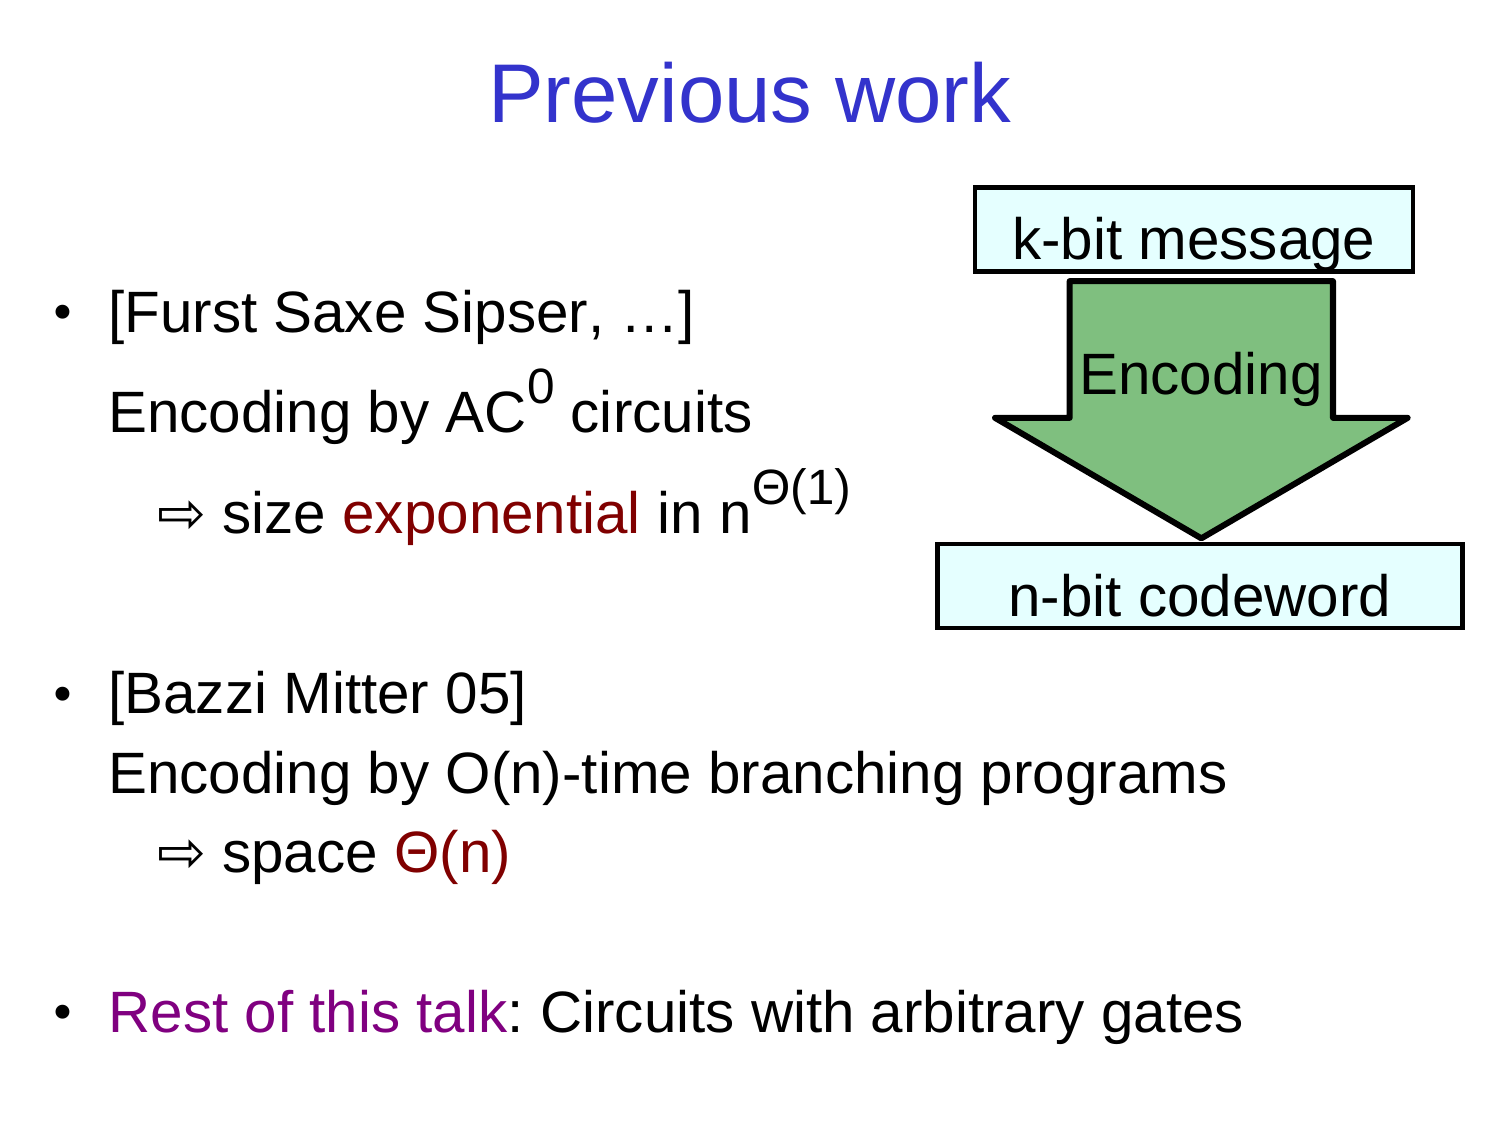

Previous work
# [Furst Saxe Sipser, …]
Encoding by AC0 circuits
 ⇨ size exponential in nΘ(1)
[Bazzi Mitter 05]
Encoding by O(n)-time branching programs
 ⇨ space Θ(n)
Rest of this talk: Circuits with arbitrary gates
k-bit message
Encoding
n-bit codeword